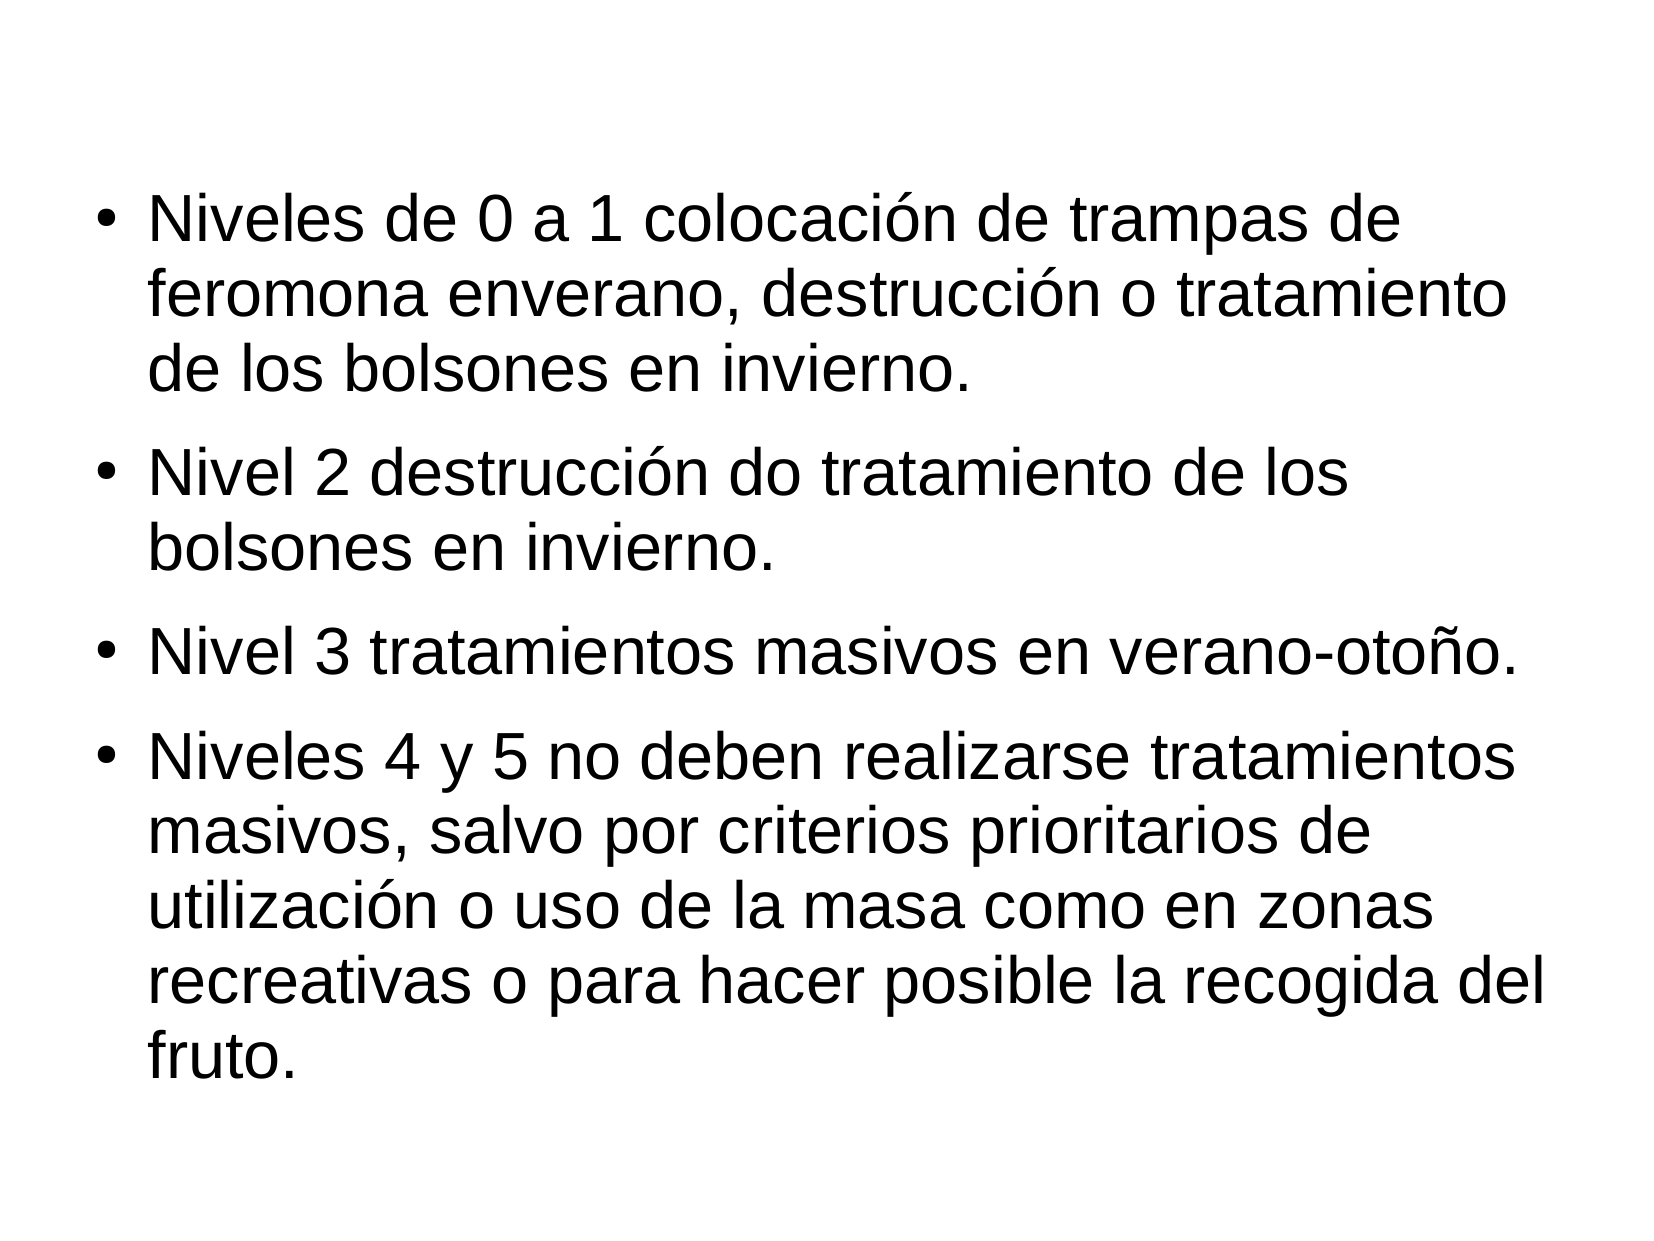

# Niveles de 0 a 1 colocación de trampas de feromona enverano, destrucción o tratamiento de los bolsones en invierno.
Nivel 2 destrucción do tratamiento de los bolsones en invierno.
Nivel 3 tratamientos masivos en verano-otoño.
Niveles 4 y 5 no deben realizarse tratamientos masivos, salvo por criterios prioritarios de utilización o uso de la masa como en zonas recreativas o para hacer posible la recogida del fruto.